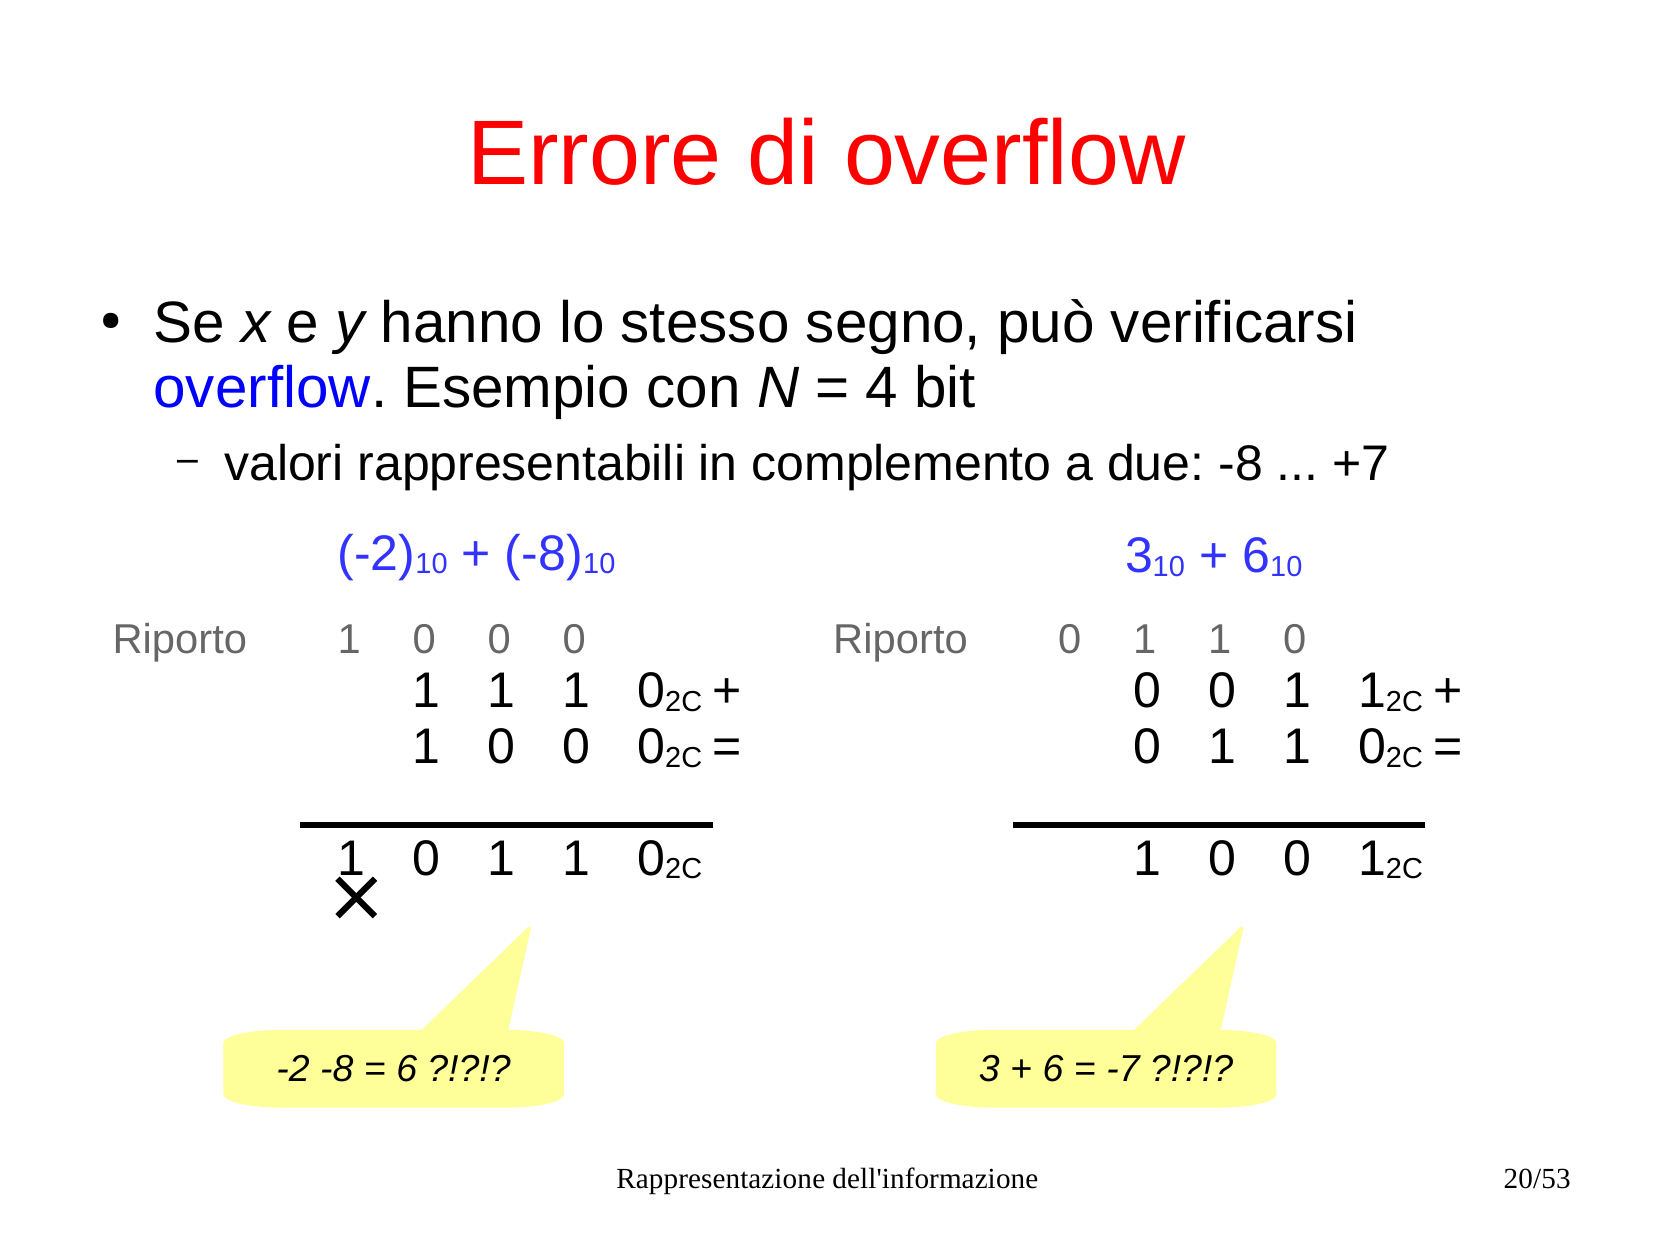

# Errore di overflow
Se x e y hanno lo stesso segno, può verificarsi overflow. Esempio con N = 4 bit
valori rappresentabili in complemento a due: -8 ... +7
(-2)10 + (-8)10
310 + 610
Riporto		1	0	0	0
				1	1	1	02C	+
				1	0	0	02C	=
			1	0	1	1	02C
Riporto		0	1	1	0
				0 	0	1	12C	+
				0	1	1	02C	=
				1	0	0	12C
-2 -8 = 6 ?!?!?
3 + 6 = -7 ?!?!?
Rappresentazione dell'informazione
20